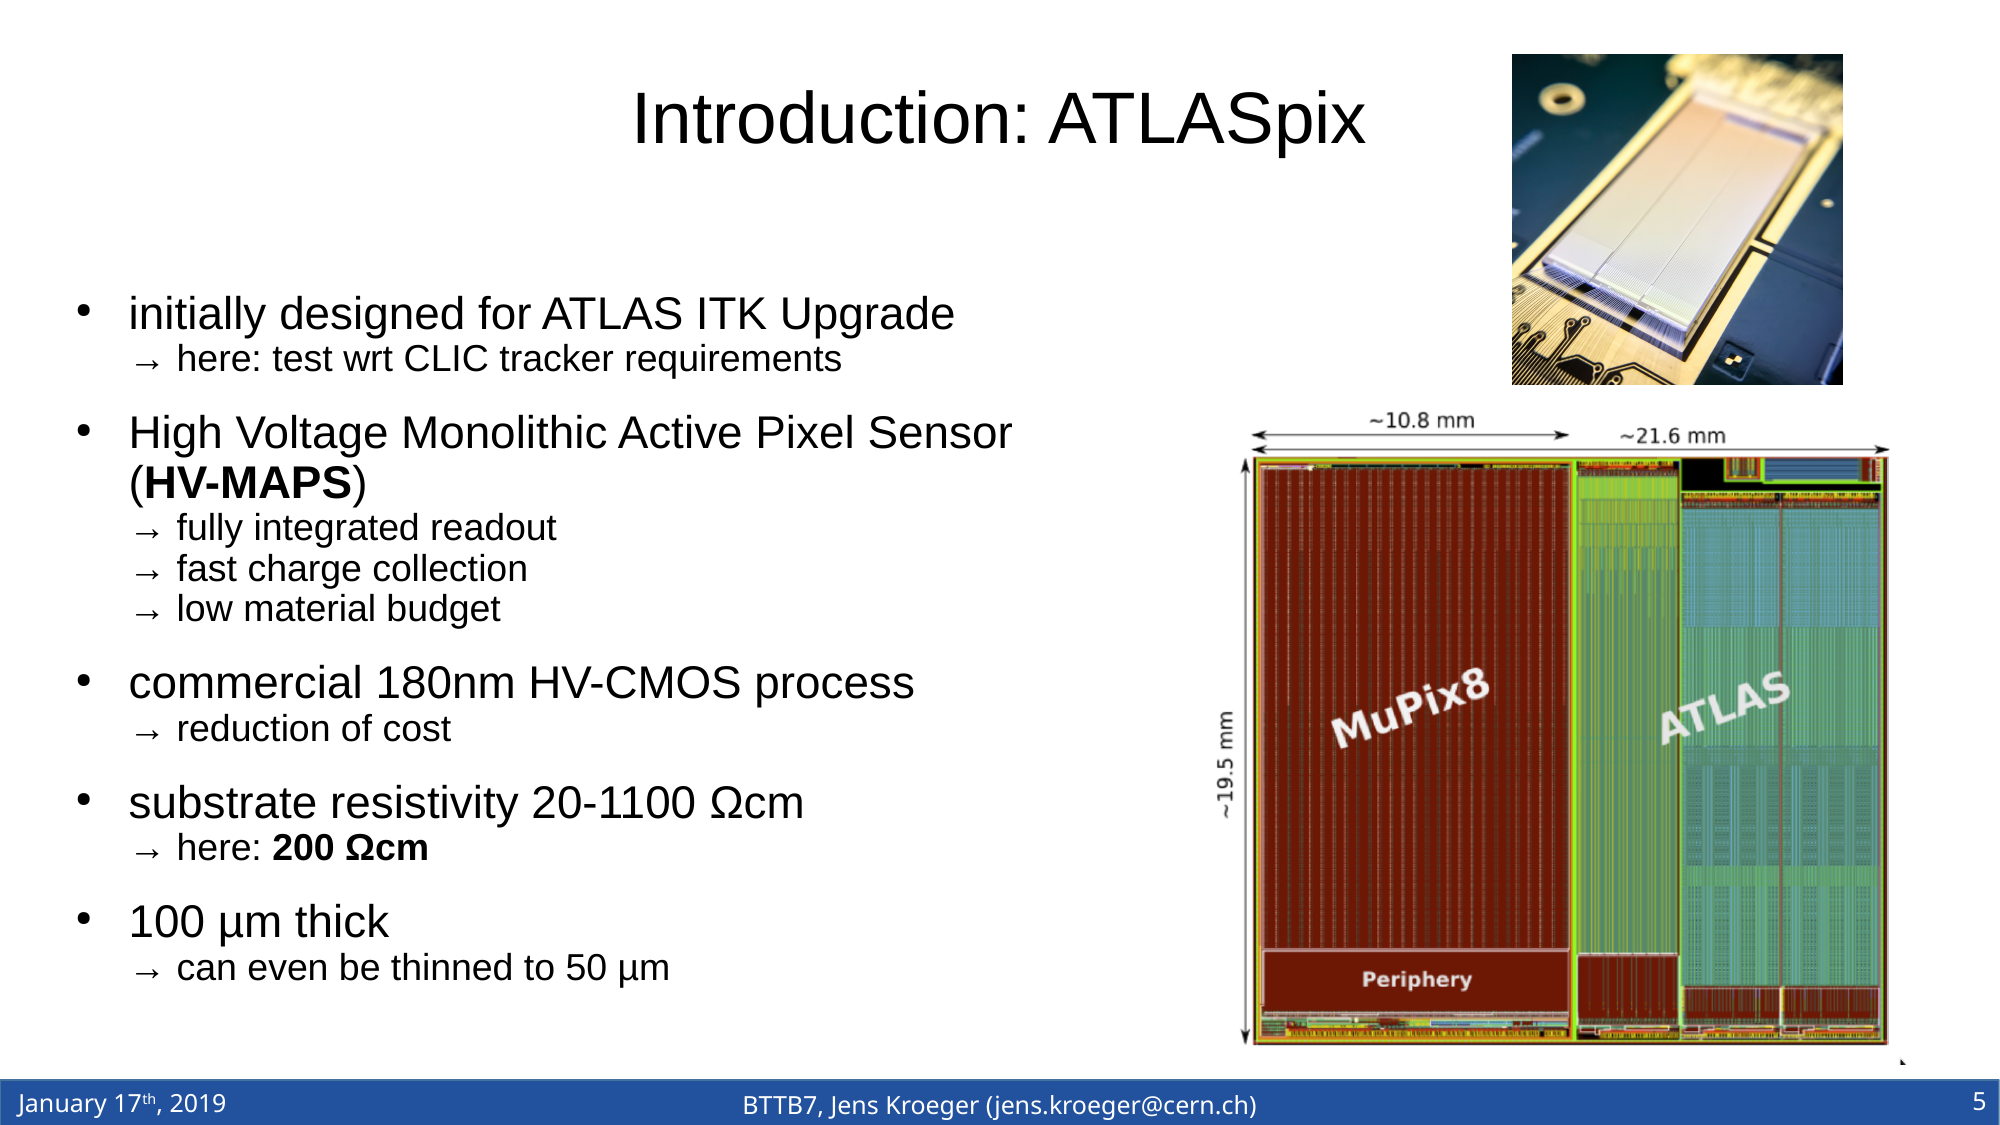

# Introduction: ATLASpix
initially designed for ATLAS ITK Upgrade
→ here: test wrt CLIC tracker requirements
High Voltage Monolithic Active Pixel Sensor (HV-MAPS)
→ fully integrated readout
→ fast charge collection
→ low material budget
commercial 180nm HV-CMOS process
→ reduction of cost
substrate resistivity 20-1100 Ωcm
→ here: 200 Ωcm
100 µm thick
→ can even be thinned to 50 µm
October 22nd, 2018
BTTB7, Jens Kroeger (jens.kroeger@cern.ch)